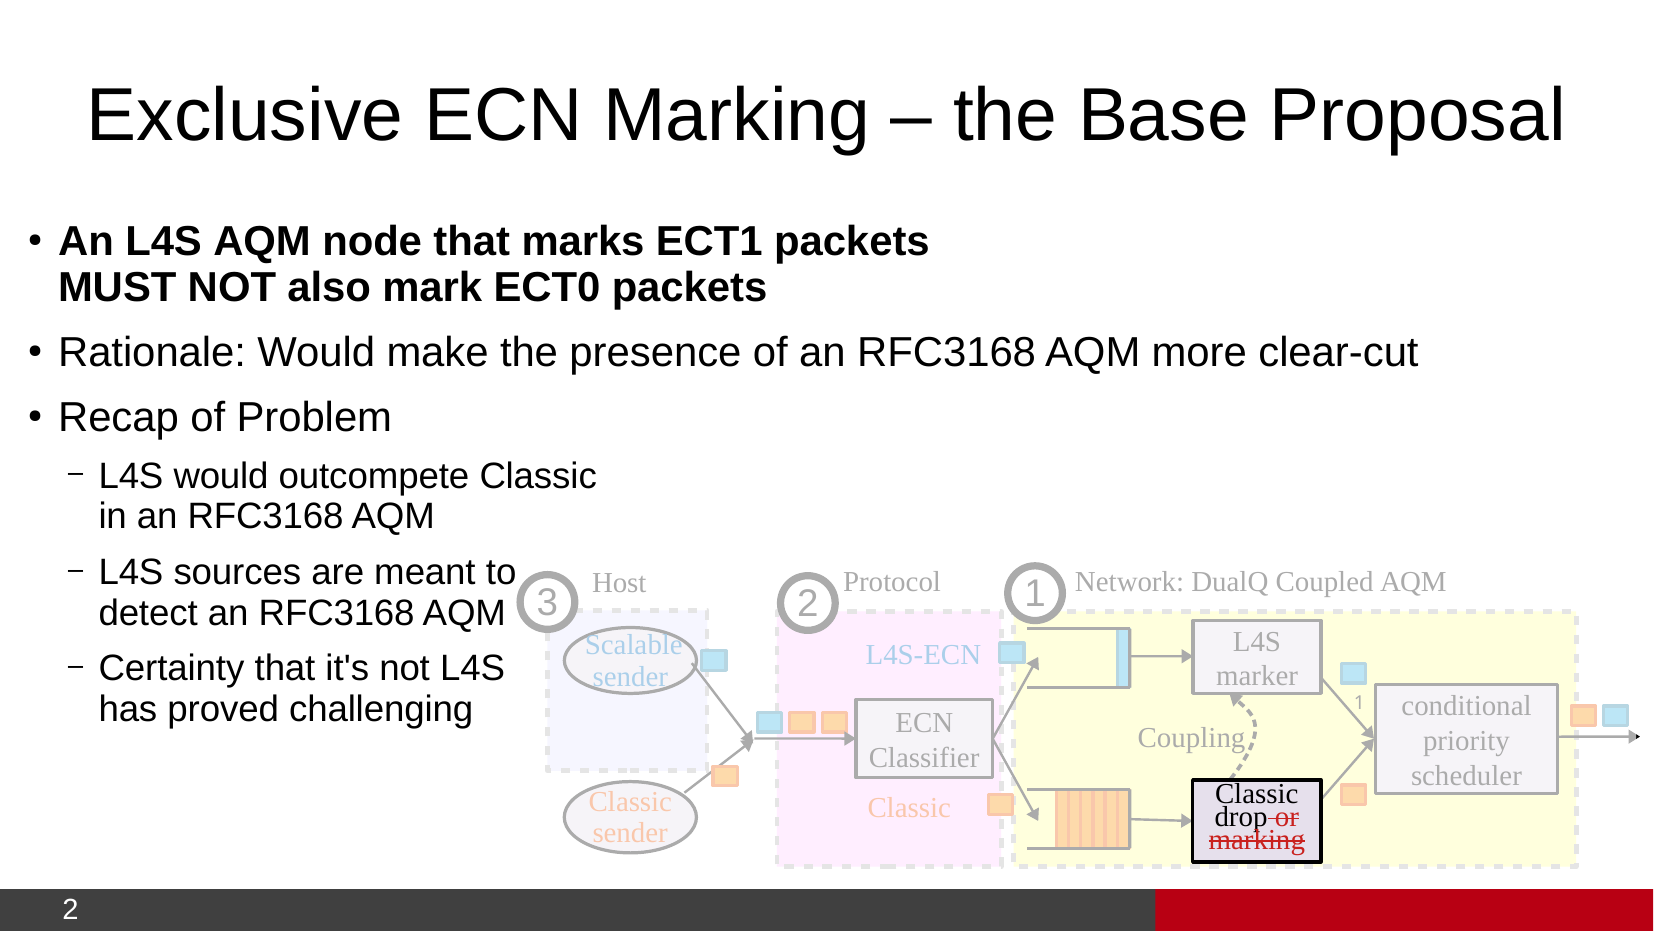

# Exclusive ECN Marking – the Base Proposal
An L4S AQM node that marks ECT1 packets
MUST NOT also mark ECT0 packets
Rationale: Would make the presence of an RFC3168 AQM more clear-cut
Recap of Problem
L4S would outcompete Classic
in an RFC3168 AQM
L4S sources are meant to
detect an RFC3168 AQM
Certainty that it's not L4S
has proved challenging
2